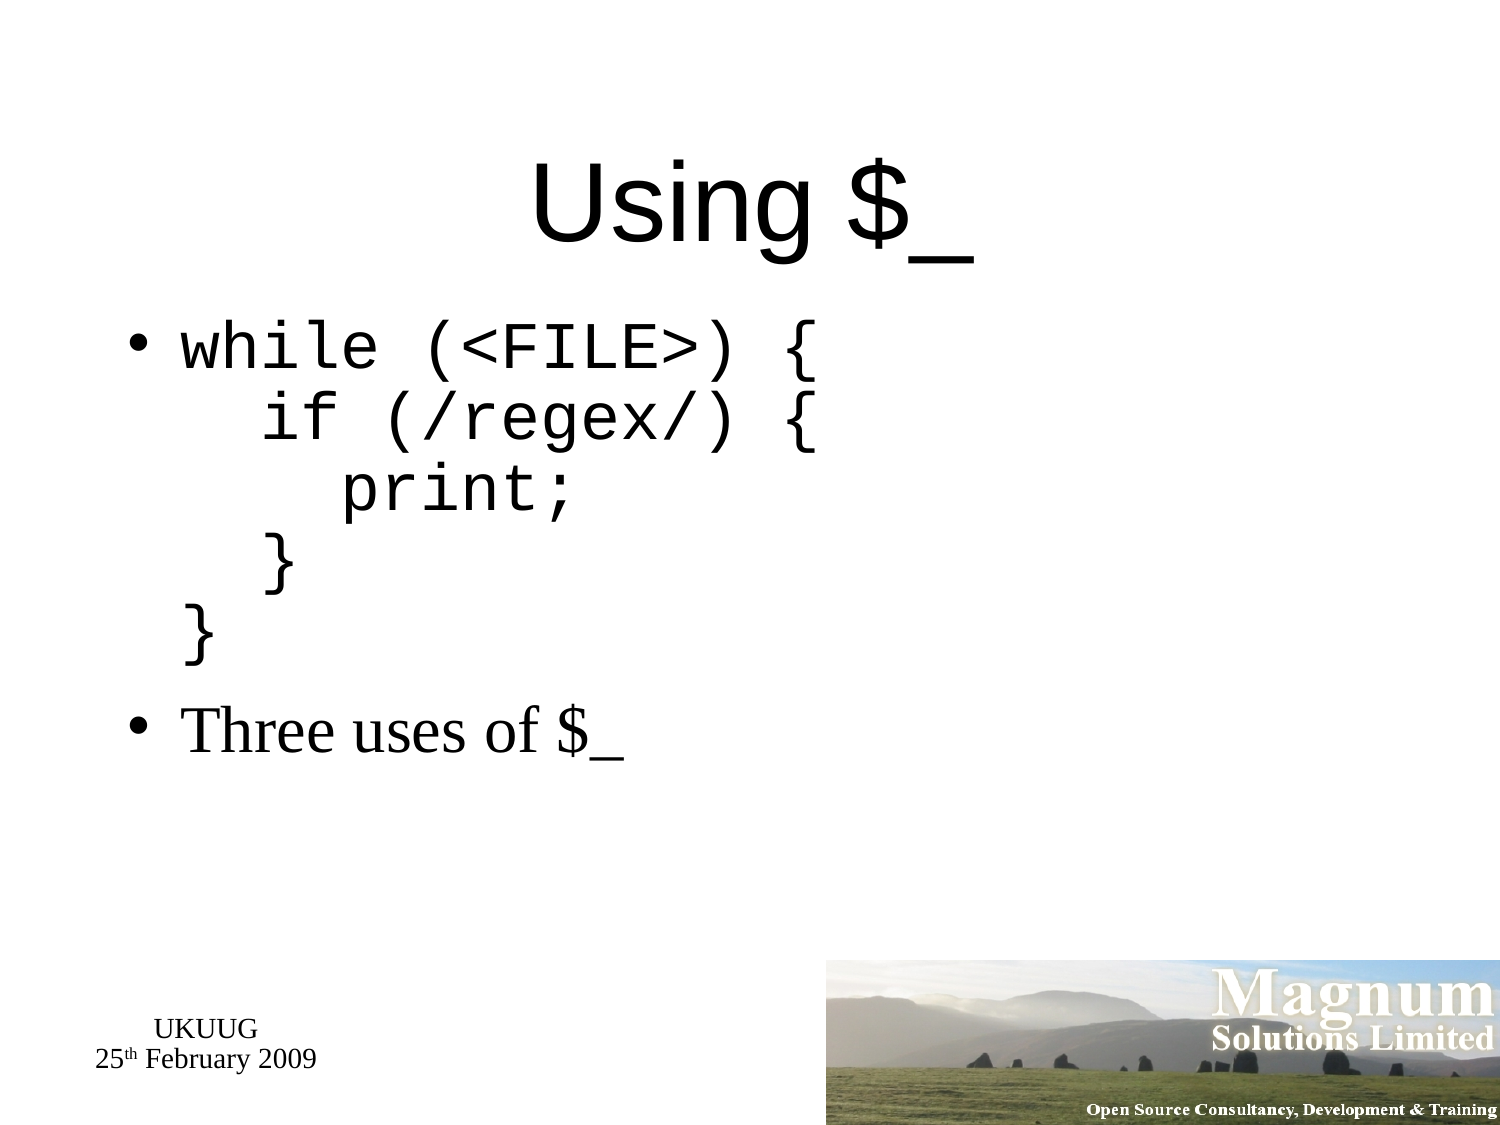

# Using $_
while (<FILE>) {
 if (/regex/) {
 print;
 }
}
Three uses of $_
40